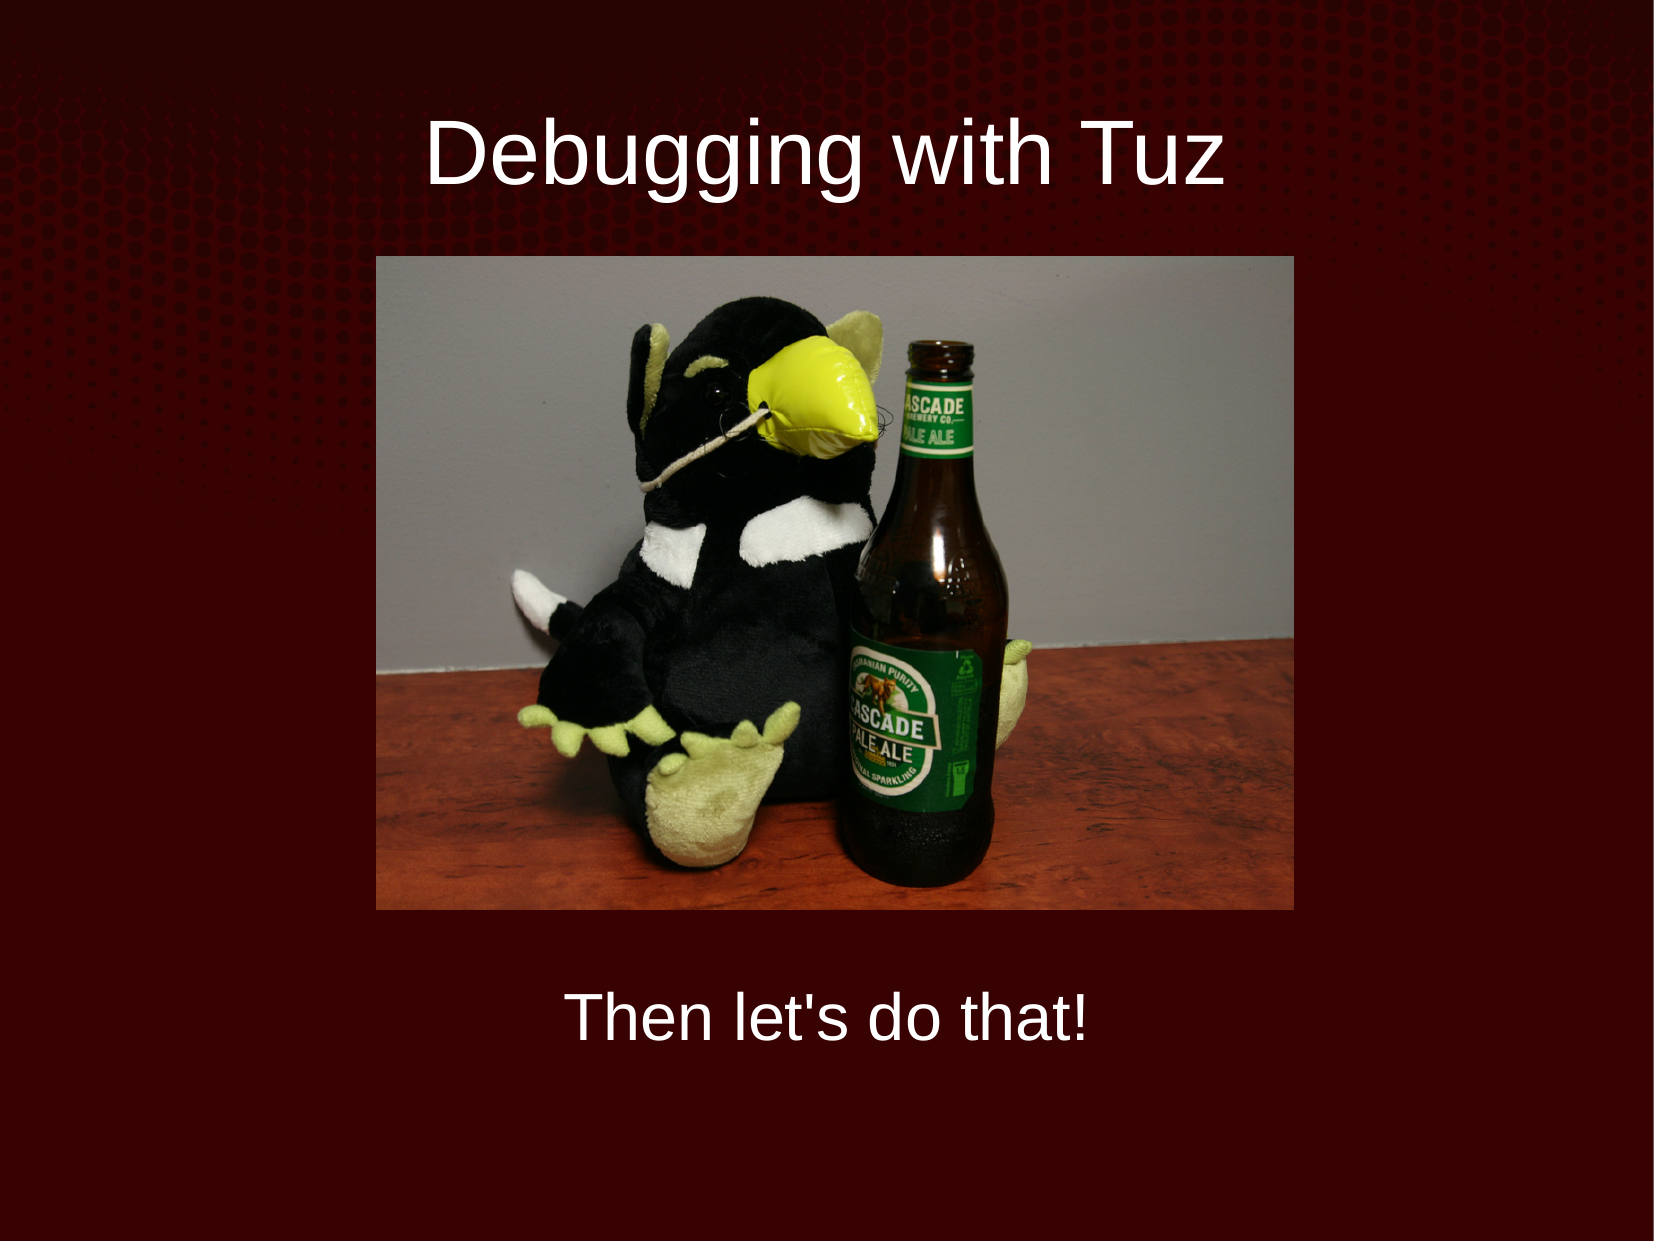

# Debugging with Tuz
Then let's do that!